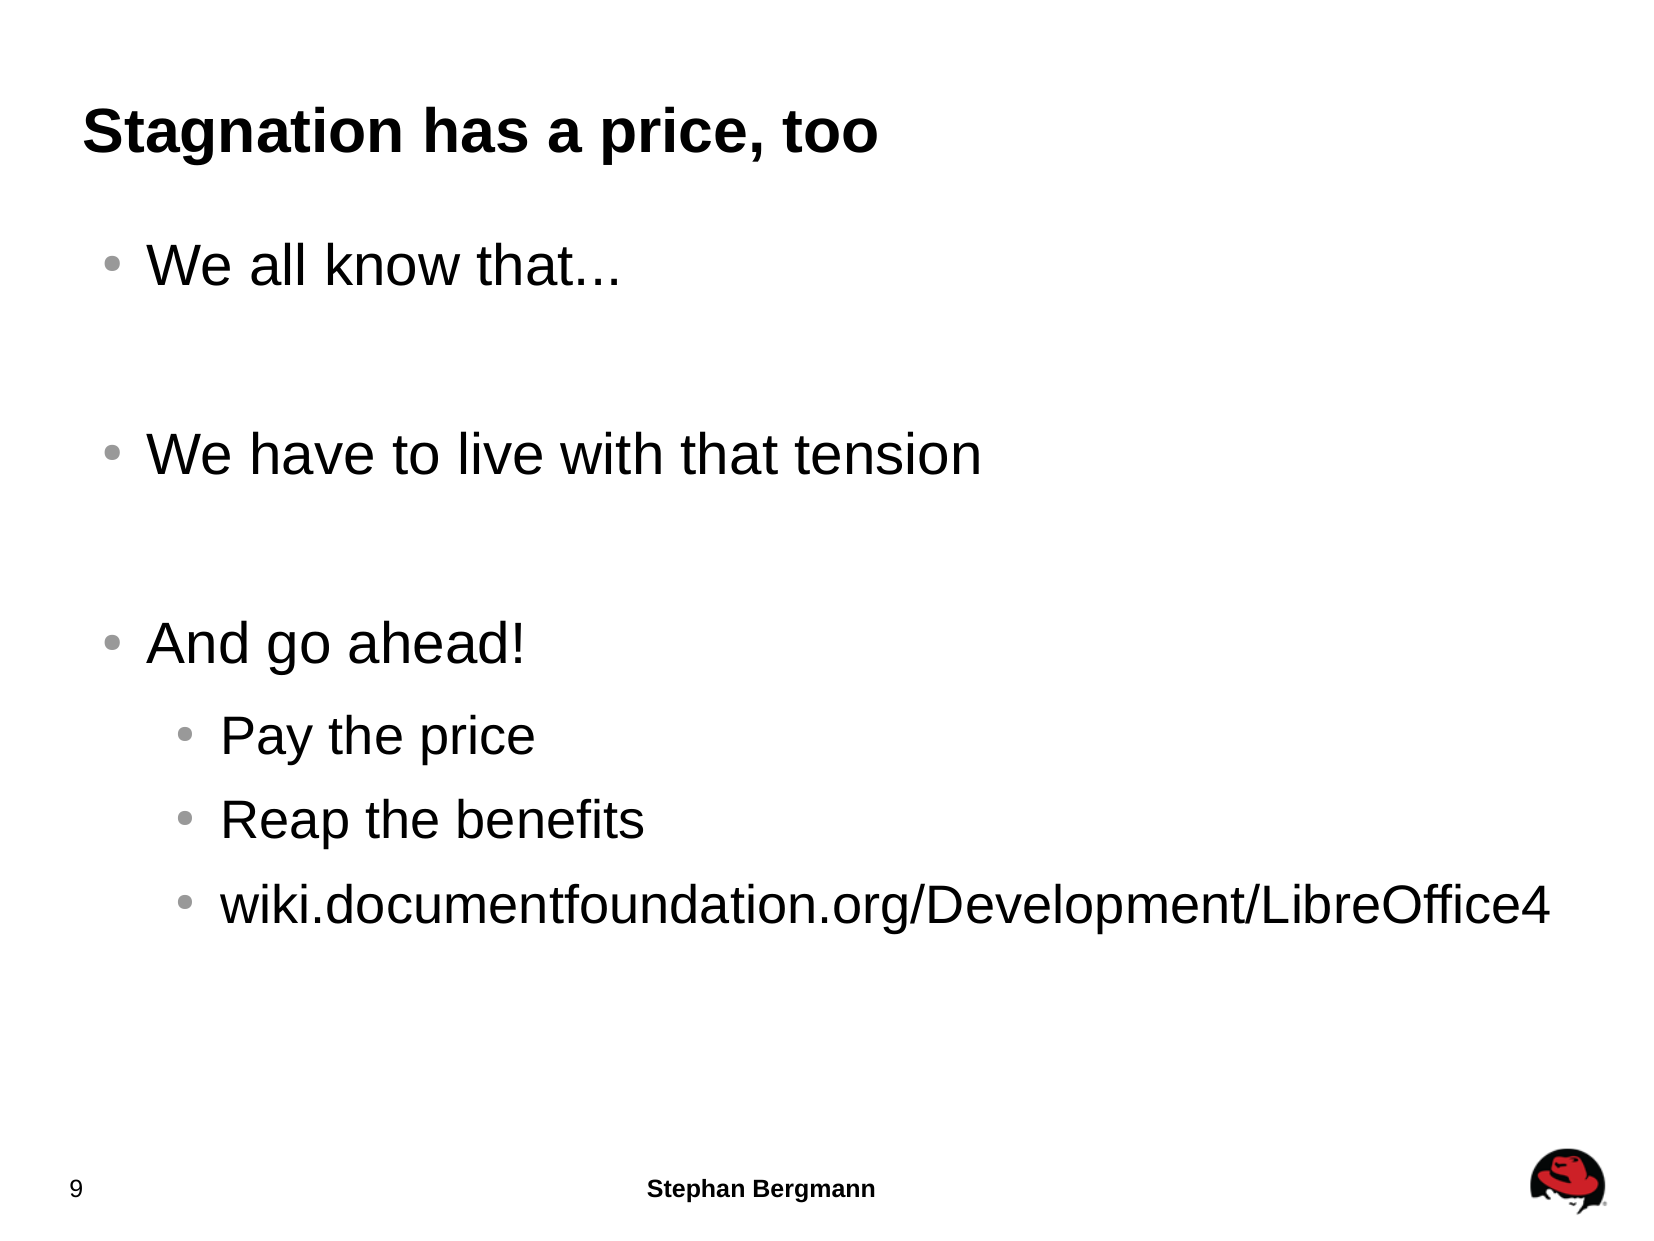

# Stagnation has a price, too
We all know that...
We have to live with that tension
And go ahead!
Pay the price
Reap the benefits
wiki.documentfoundation.org/Development/LibreOffice4